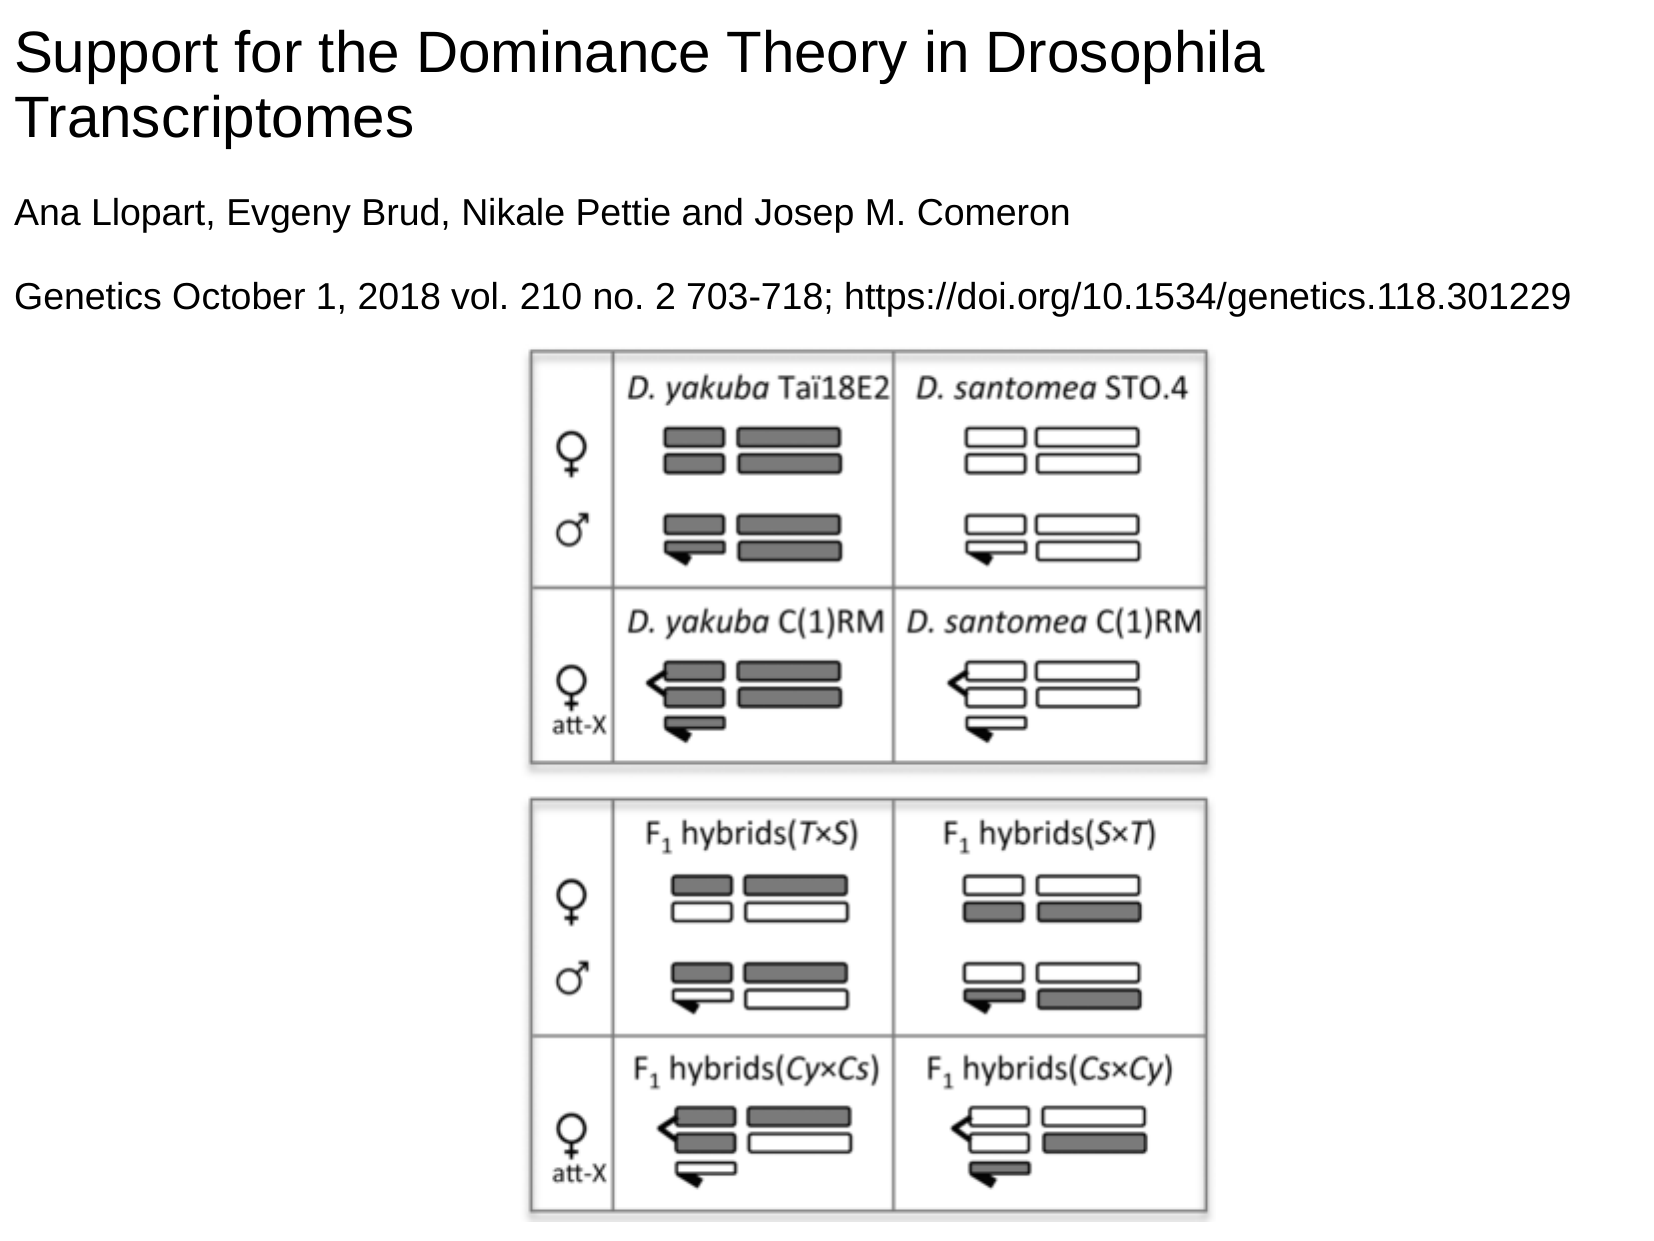

Support for the Dominance Theory in Drosophila Transcriptomes
Ana Llopart, Evgeny Brud, Nikale Pettie and Josep M. Comeron
Genetics October 1, 2018 vol. 210 no. 2 703-718; https://doi.org/10.1534/genetics.118.301229